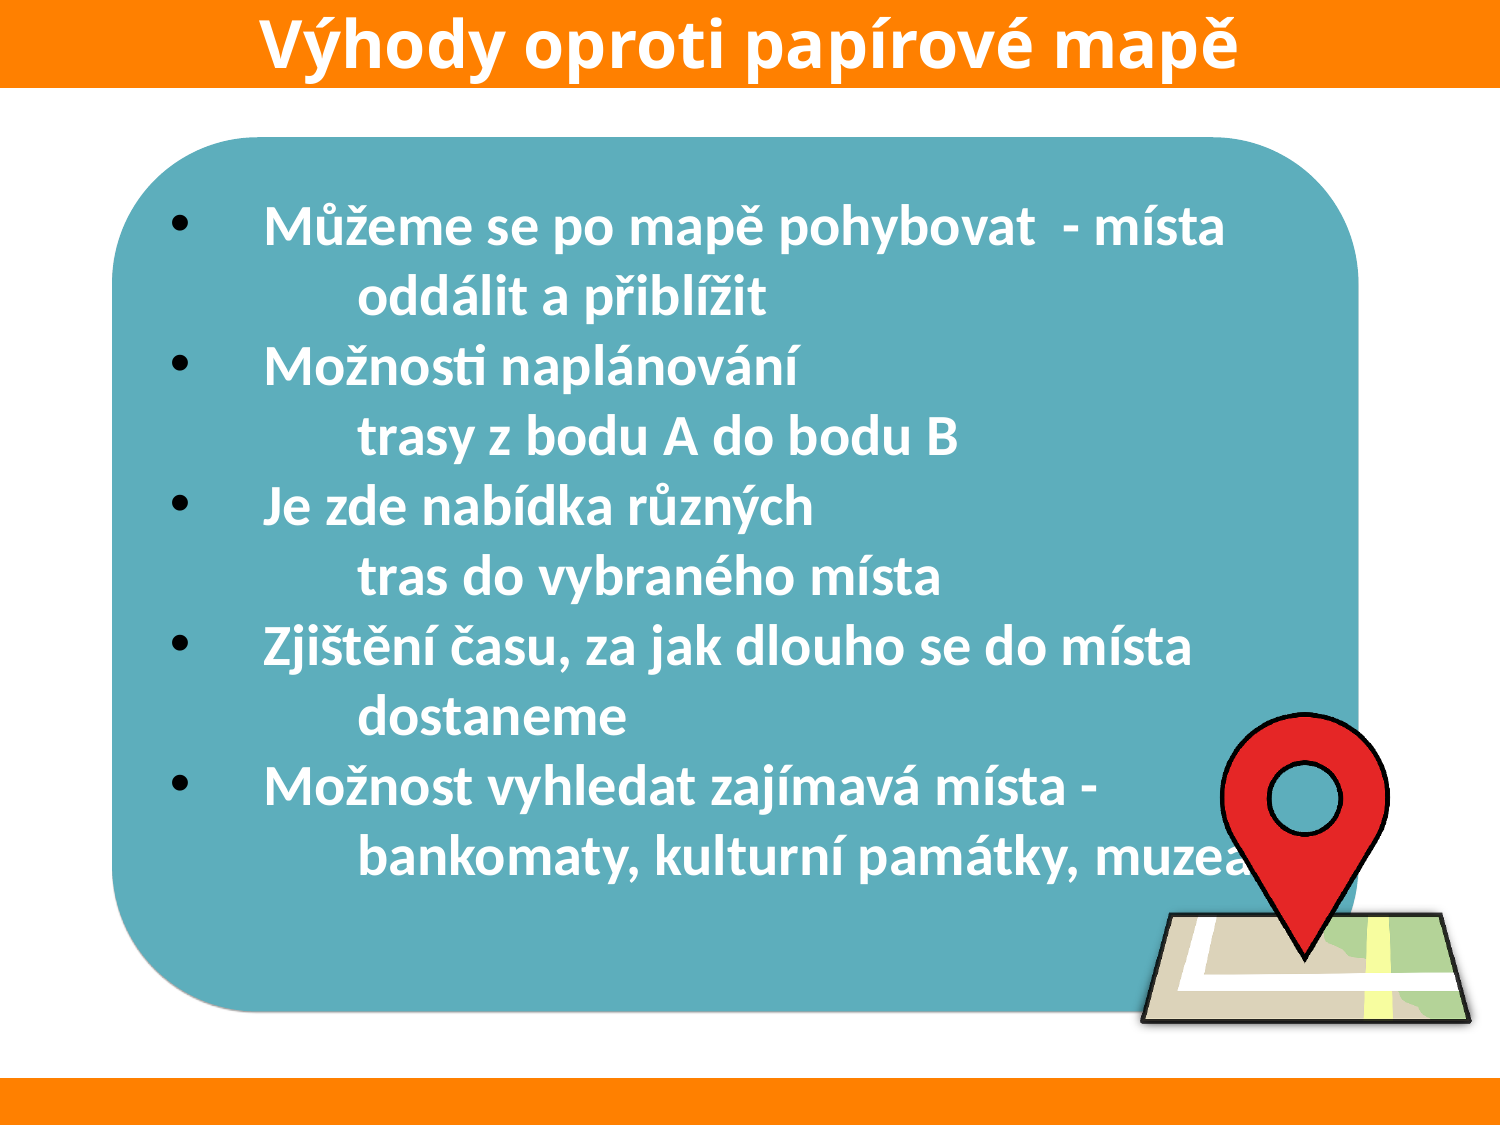

Výhody oproti papírové mapě
Můžeme se po mapě pohybovat - místa oddálit a přiblížit
Možnosti naplánování trasy z bodu A do bodu B
Je zde nabídka různých tras do vybraného místa
Zjištění času, za jak dlouho se do místa dostaneme
Možnost vyhledat zajímavá místa - bankomaty, kulturní památky, muzea